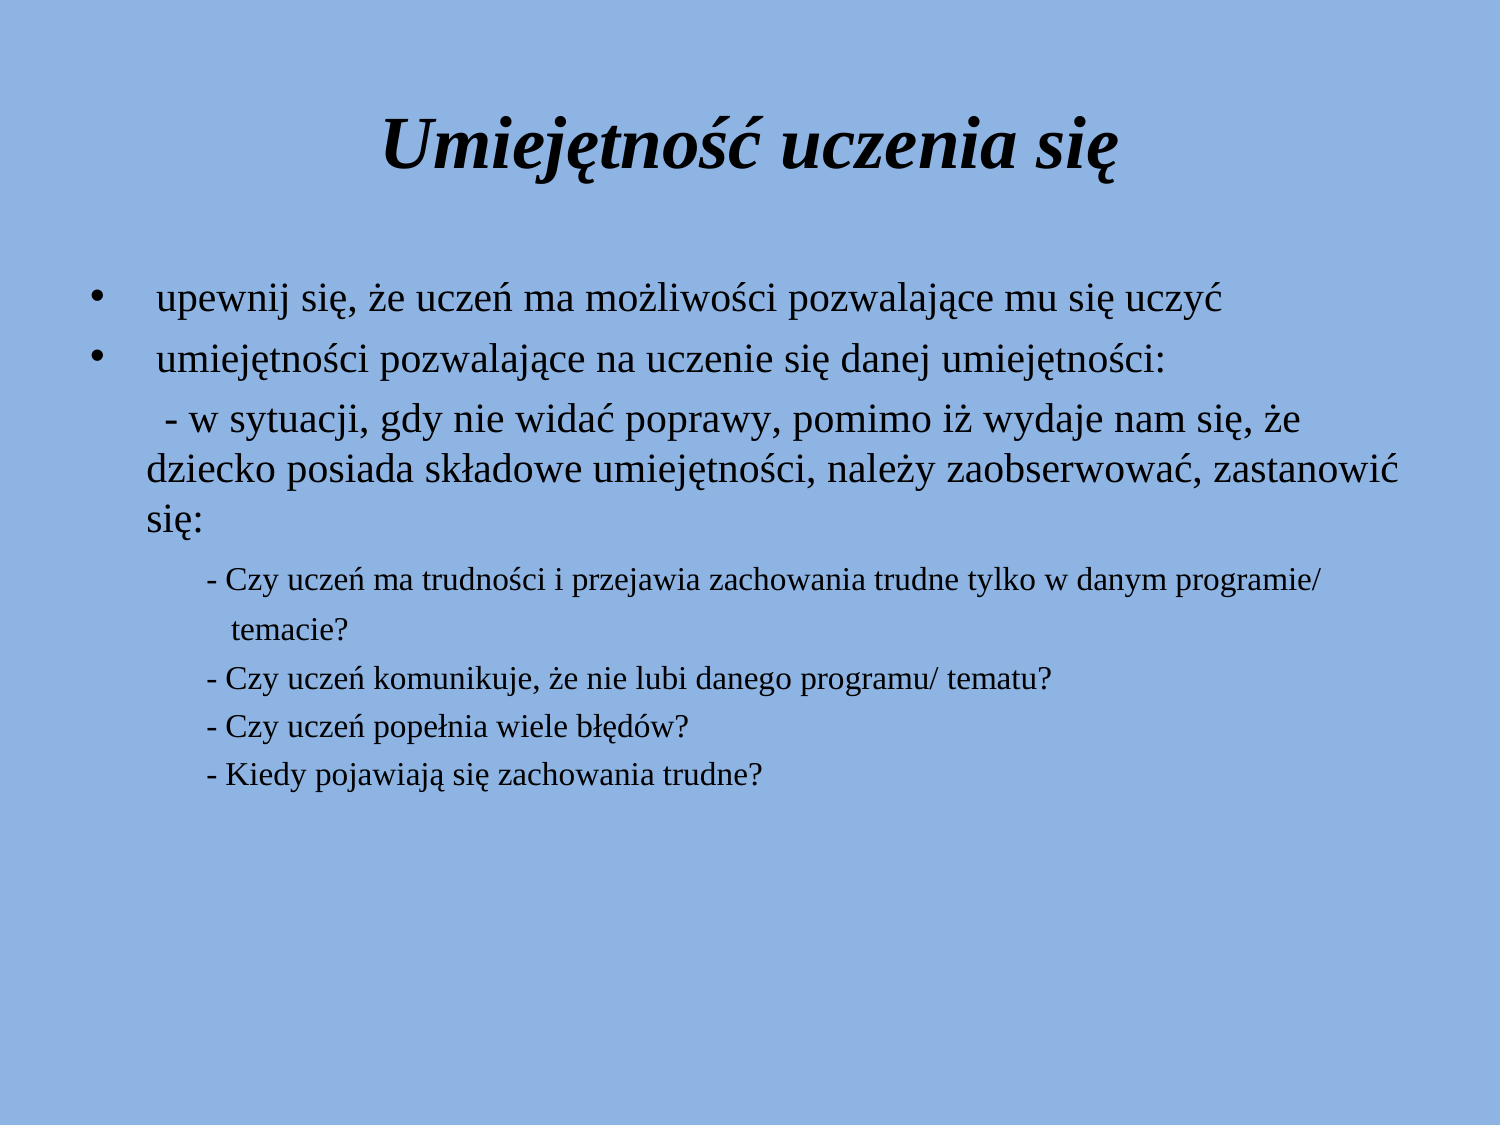

Umiejętność uczenia się
 upewnij się, że uczeń ma możliwości pozwalające mu się uczyć
 umiejętności pozwalające na uczenie się danej umiejętności:
 - w sytuacji, gdy nie widać poprawy, pomimo iż wydaje nam się, że dziecko posiada składowe umiejętności, należy zaobserwować, zastanowić się:
 - Czy uczeń ma trudności i przejawia zachowania trudne tylko w danym programie/
 temacie?
 - Czy uczeń komunikuje, że nie lubi danego programu/ tematu?
 - Czy uczeń popełnia wiele błędów?
 - Kiedy pojawiają się zachowania trudne?